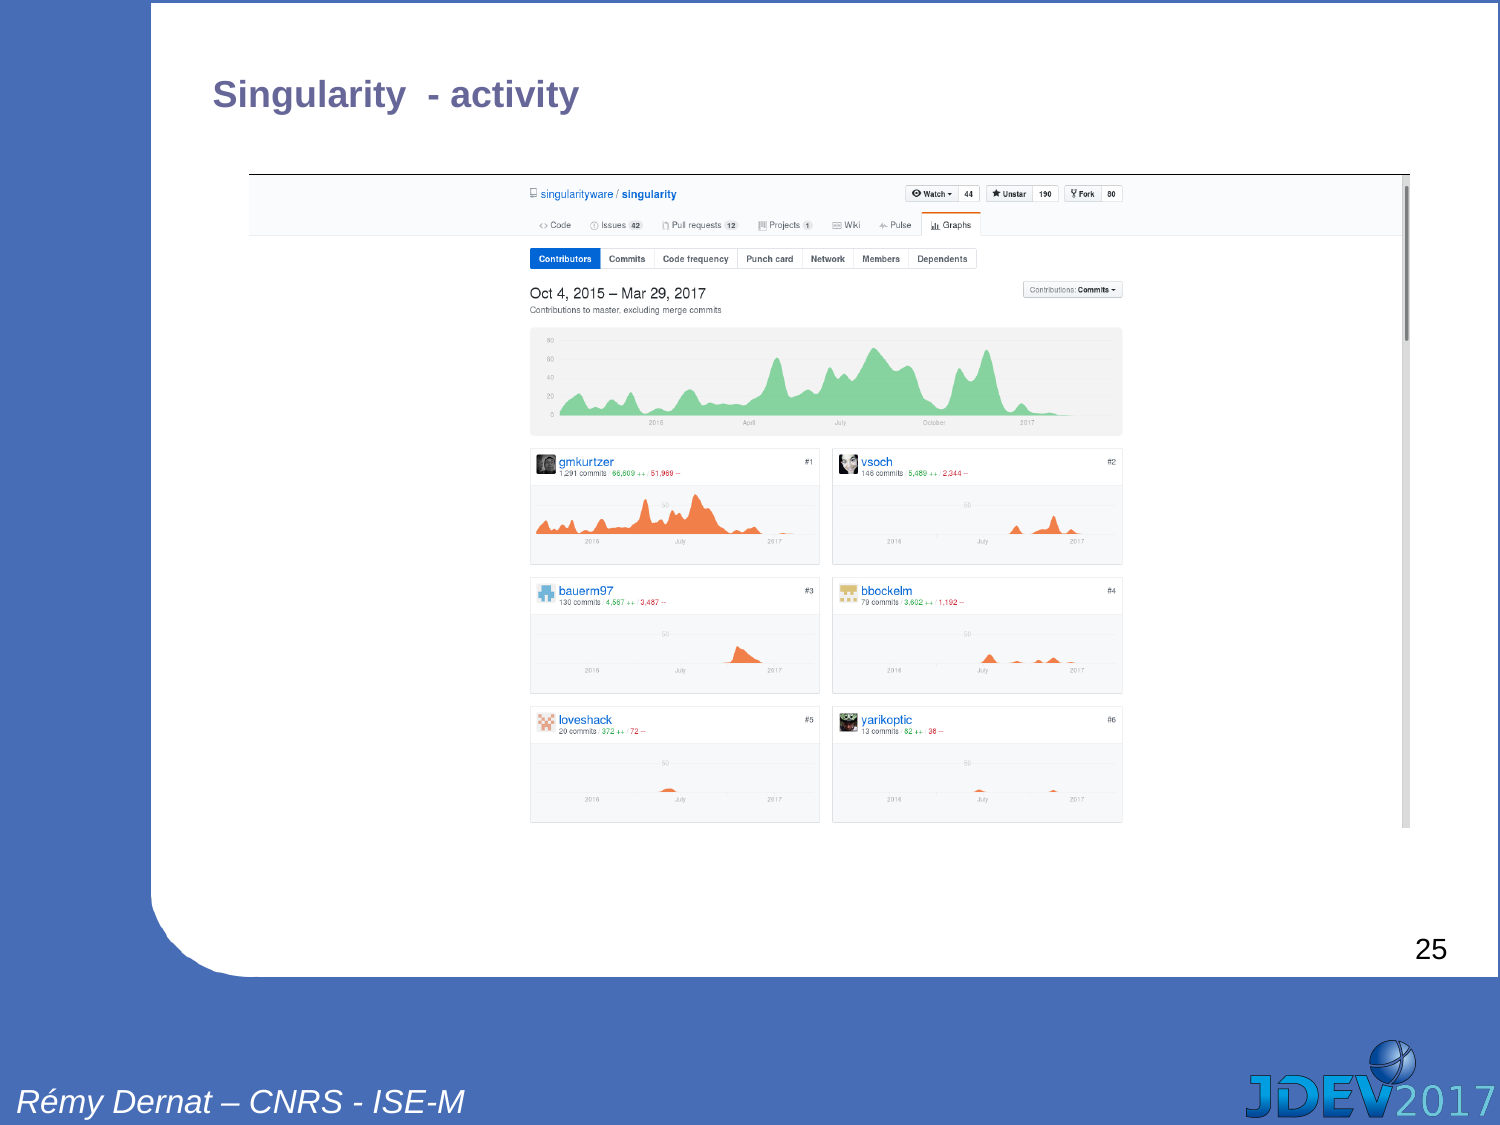

# Singularity - activity
25
Rémy Dernat – CNRS - ISE-M